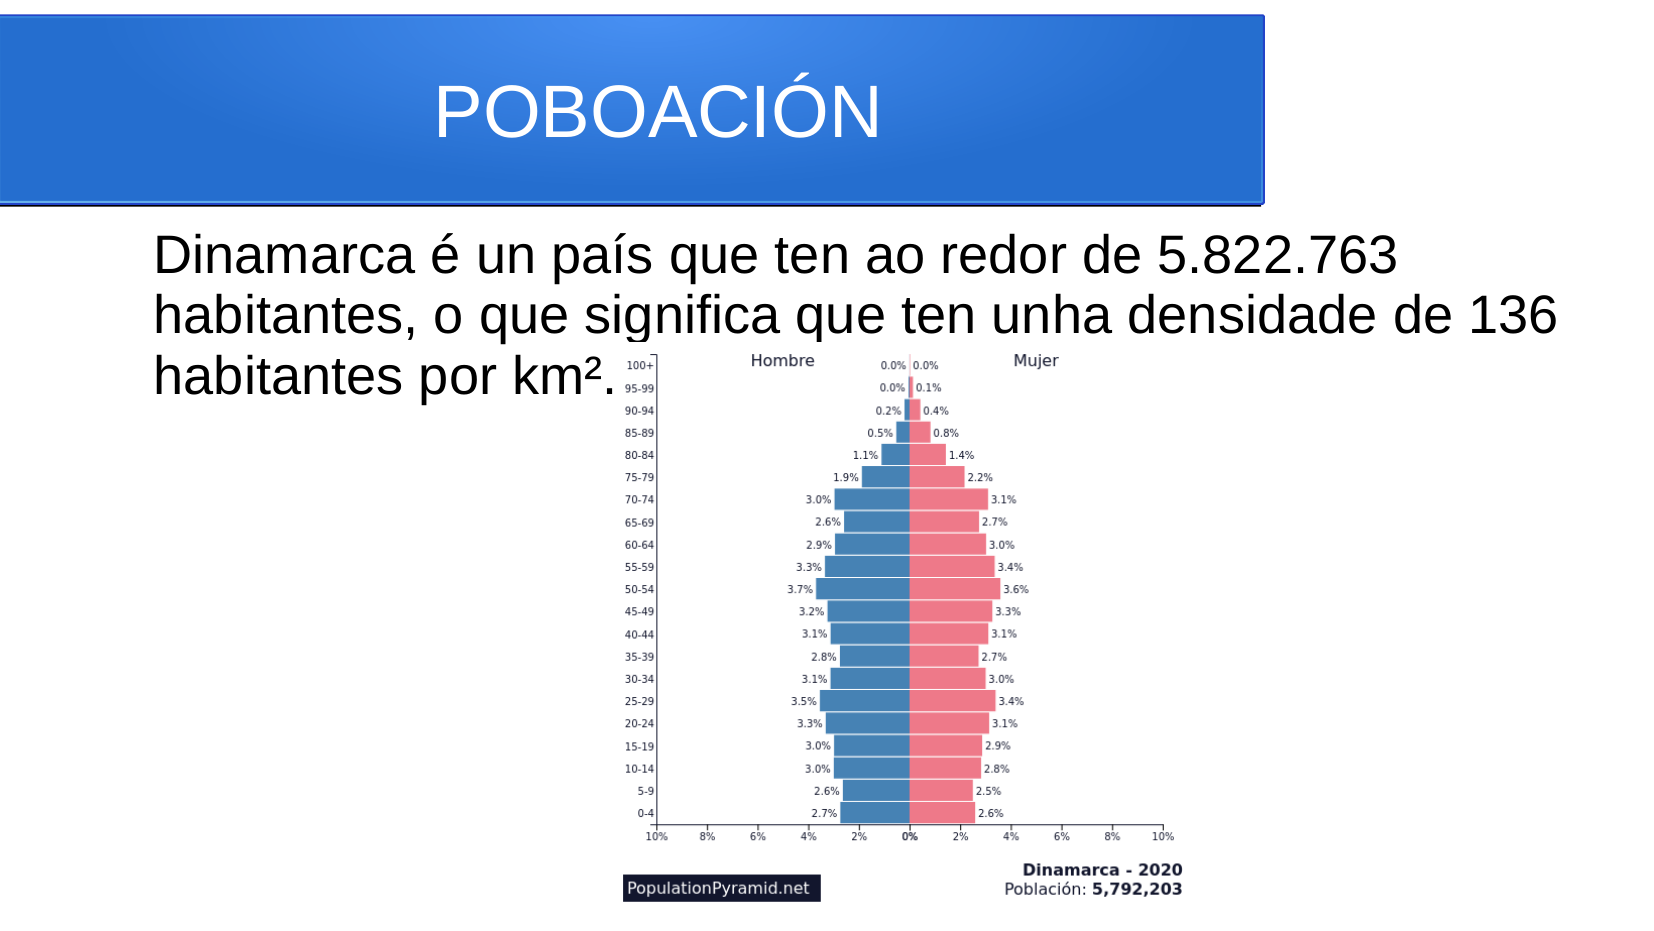

# POBOACIÓN
Dinamarca é un país que ten ao redor de 5.822.763 habitantes, o que significa que ten unha densidade de 136 habitantes por km².